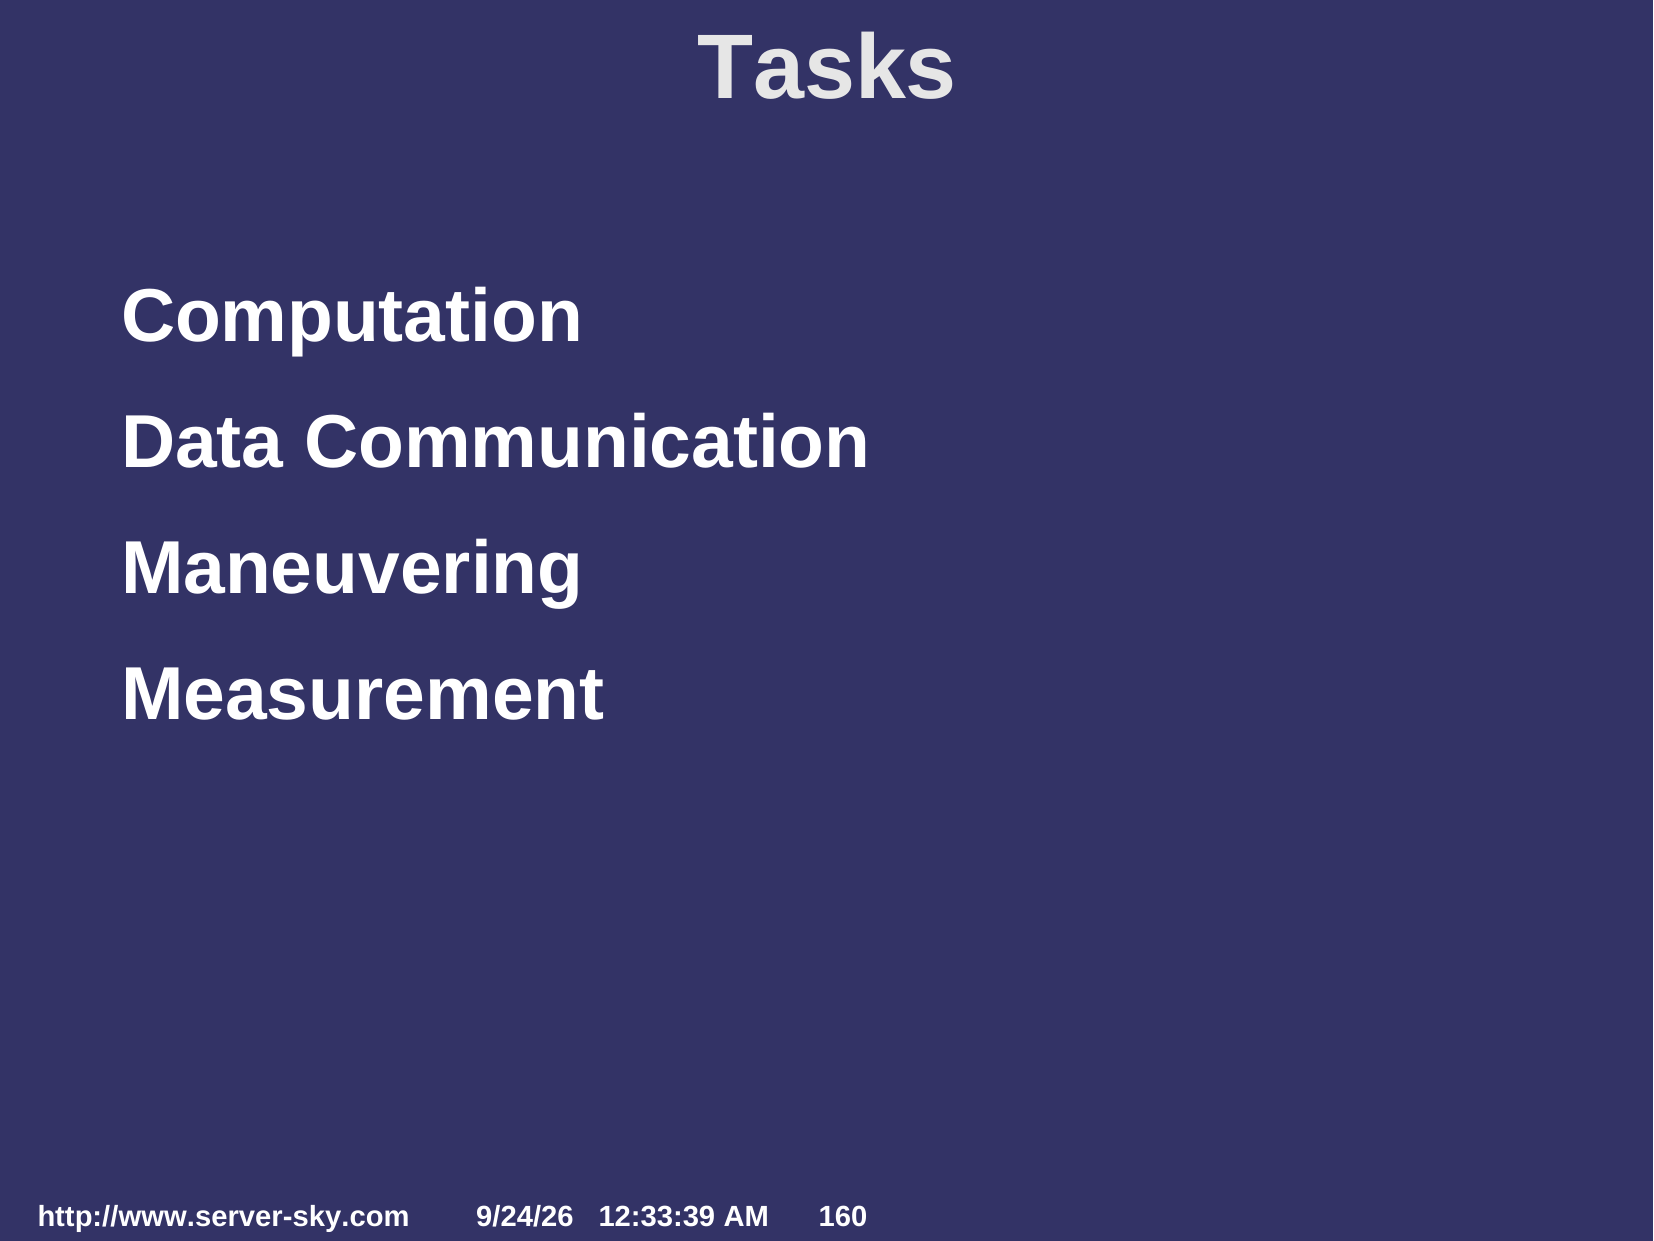

# Tasks
Computation
Data Communication
Maneuvering
Measurement